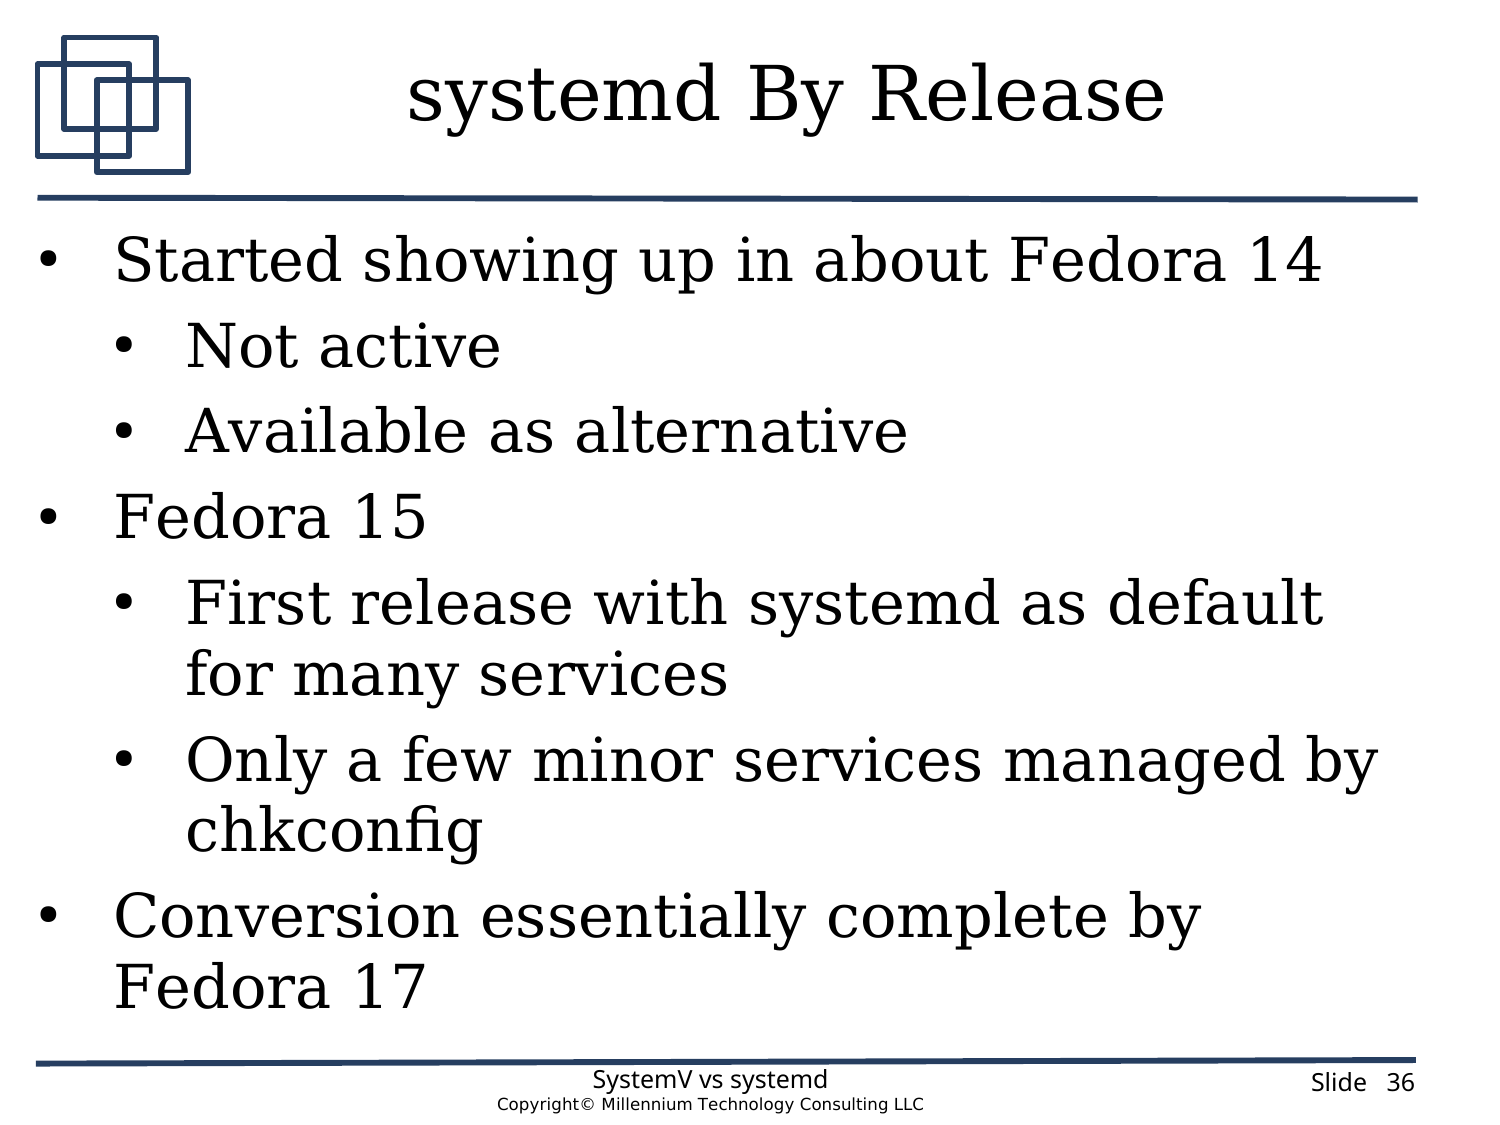

# systemd By Release
Started showing up in about Fedora 14
Not active
Available as alternative
Fedora 15
First release with systemd as default for many services
Only a few minor services managed by chkconfig
Conversion essentially complete by Fedora 17